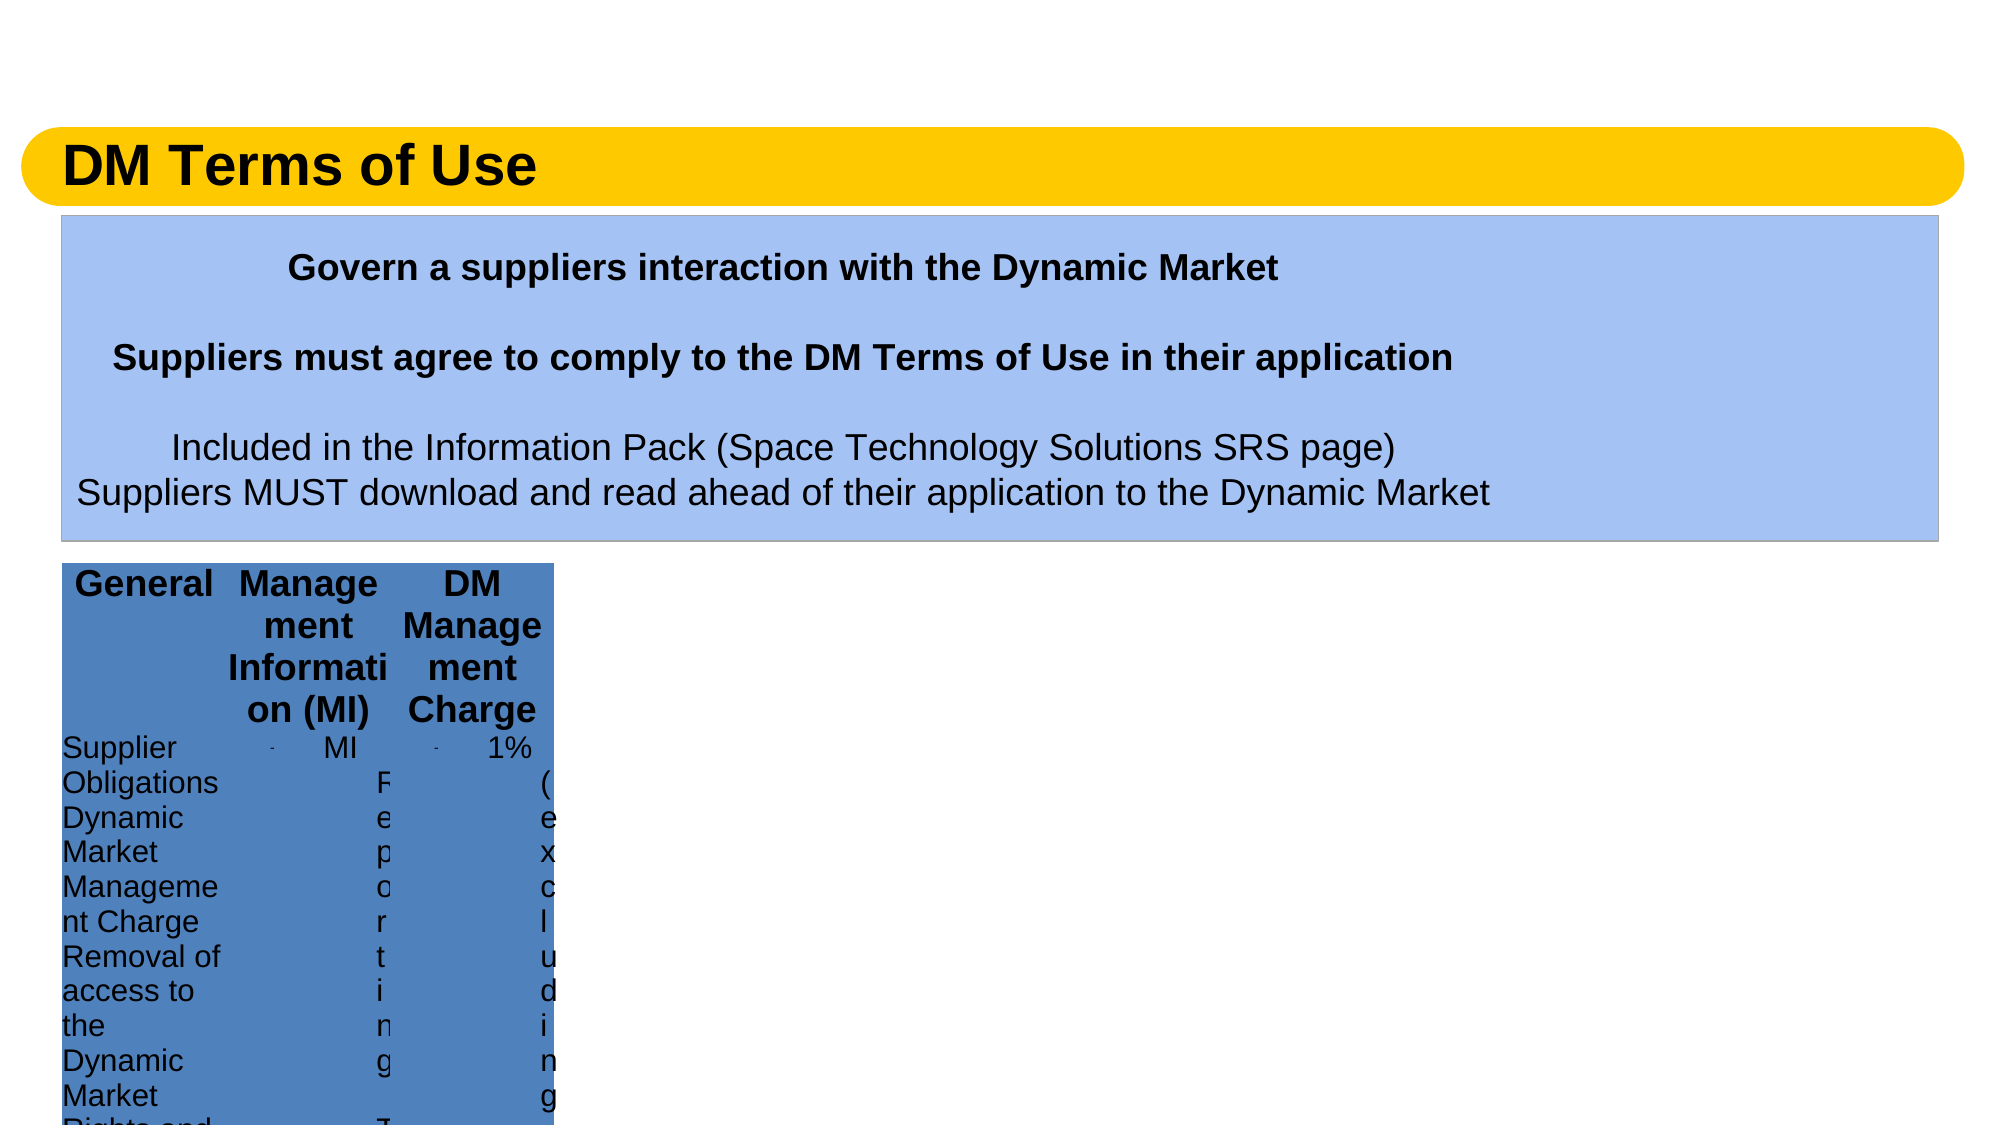

# DM Terms of Use
Govern a suppliers interaction with the Dynamic Market
Suppliers must agree to comply to the DM Terms of Use in their application
Included in the Information Pack (Space Technology Solutions SRS page)
Suppliers MUST download and read ahead of their application to the Dynamic Market
| General | Management Information (MI) | DM Management Charge |
| --- | --- | --- |
| Supplier Obligations Dynamic Market Management Charge Removal of access to the Dynamic Market Rights and protections Intellectual Property Rights Data protection,including Processing Data Limitation of Liability How to communicate Confidential information | MI Reporting Template (included in Information Pack) to be completed and submitted monthly by 5th working day MI must include the OCID (Open Contracting ID) number unique to each procurement and found on any of the notices published by the buyer in relation to the procurement | 1% (excluding VAT), of all the Charges for the Deliverables invoiced to the Buyer under all contracts awarded to the Supplier by reference to their membership to this Dynamic Market paid by the supplier within 30 days of receipt of invoice |
| Full details are in the Information Pack | | |